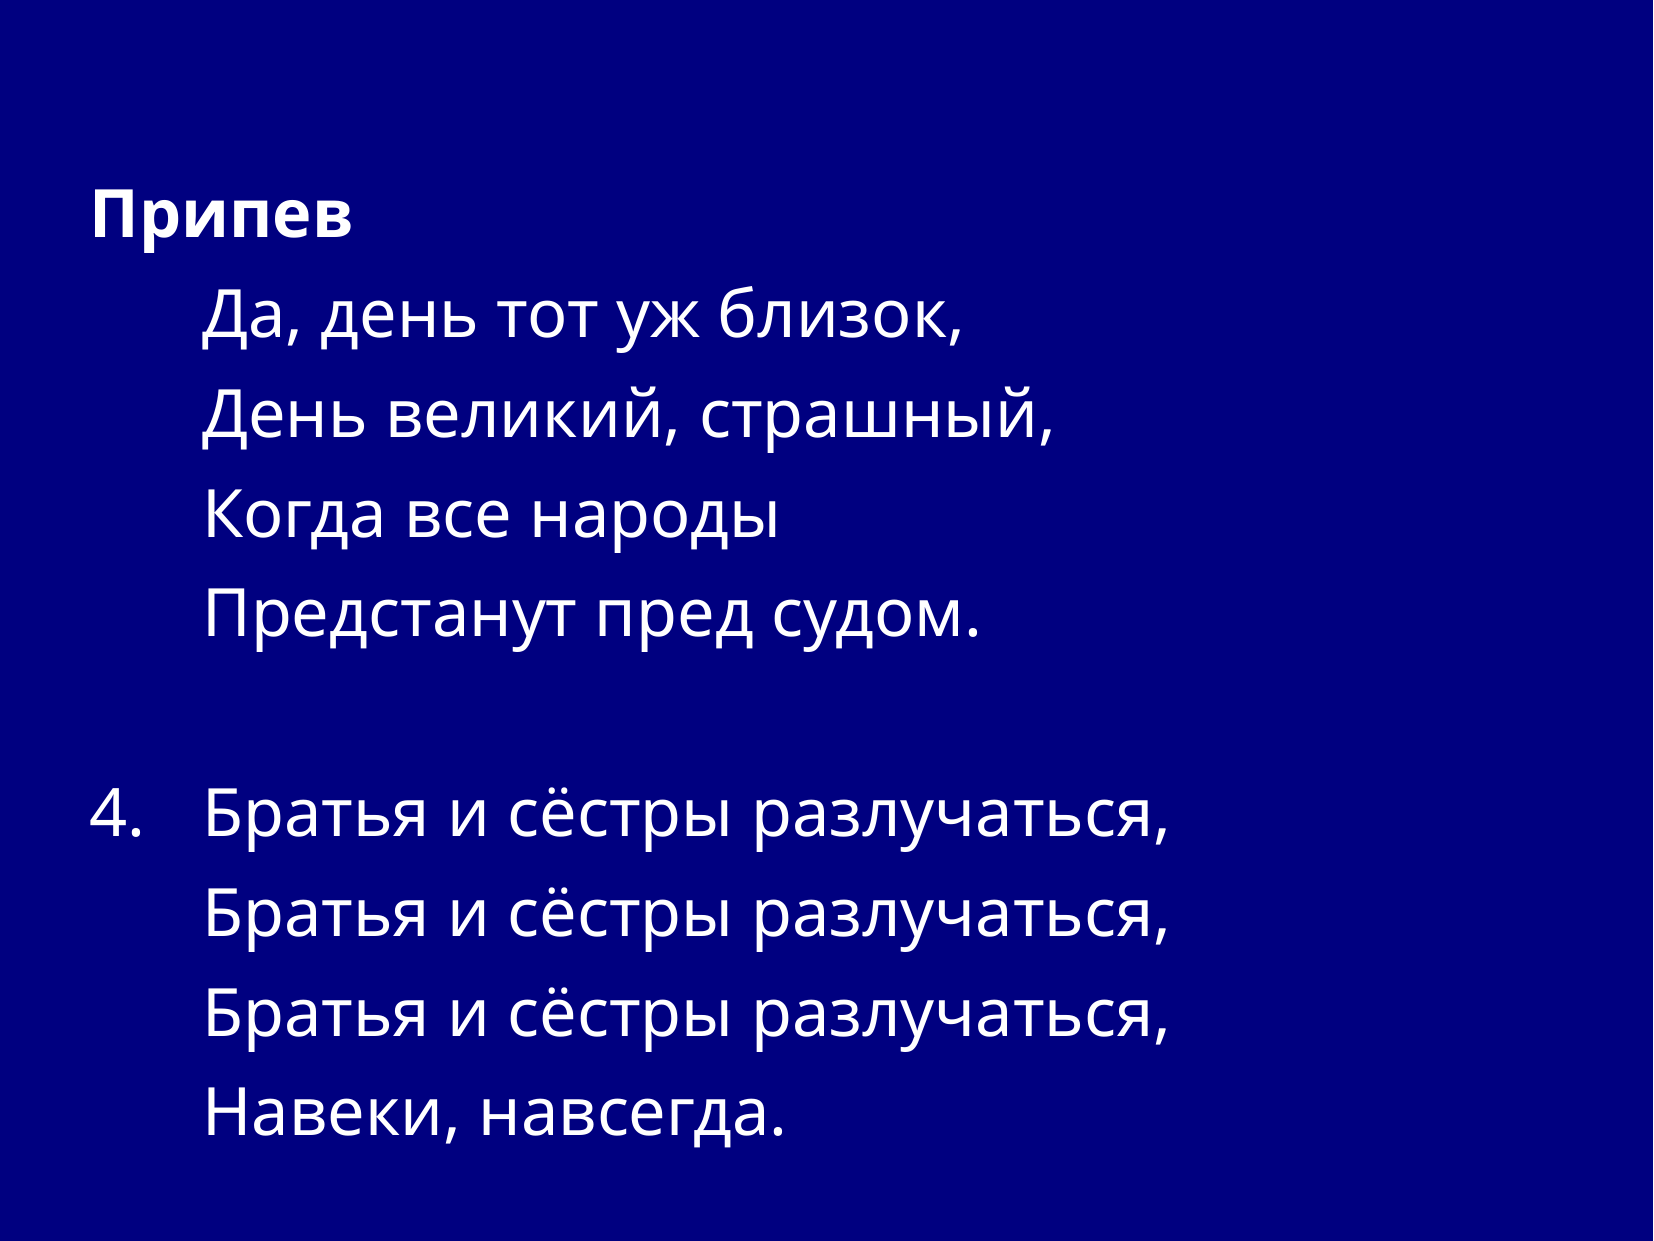

Припев
	Да, день тот уж близок,
	День великий, страшный,
	Когда все народы
	Предстанут пред судом.
4.	Братья и сёстры разлучаться,
	Братья и сёстры разлучаться,
	Братья и сёстры разлучаться,
	Навеки, навсегда.